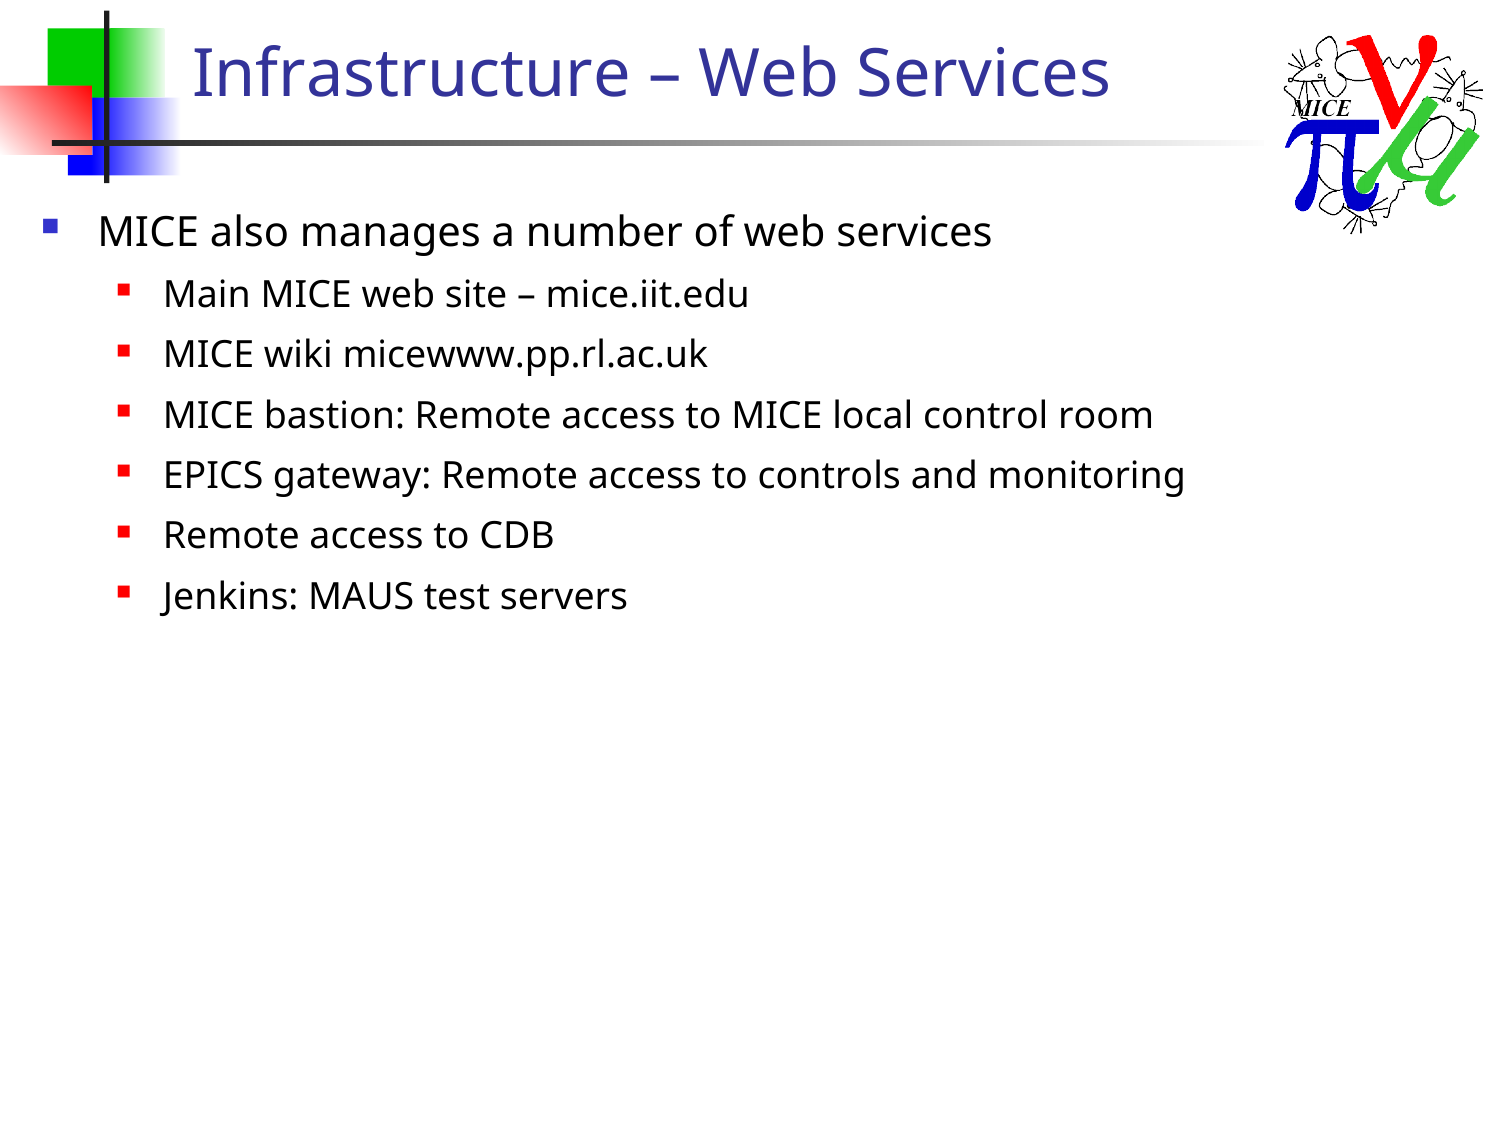

# Infrastructure – Web Services
MICE also manages a number of web services
Main MICE web site – mice.iit.edu
MICE wiki micewww.pp.rl.ac.uk
MICE bastion: Remote access to MICE local control room
EPICS gateway: Remote access to controls and monitoring
Remote access to CDB
Jenkins: MAUS test servers